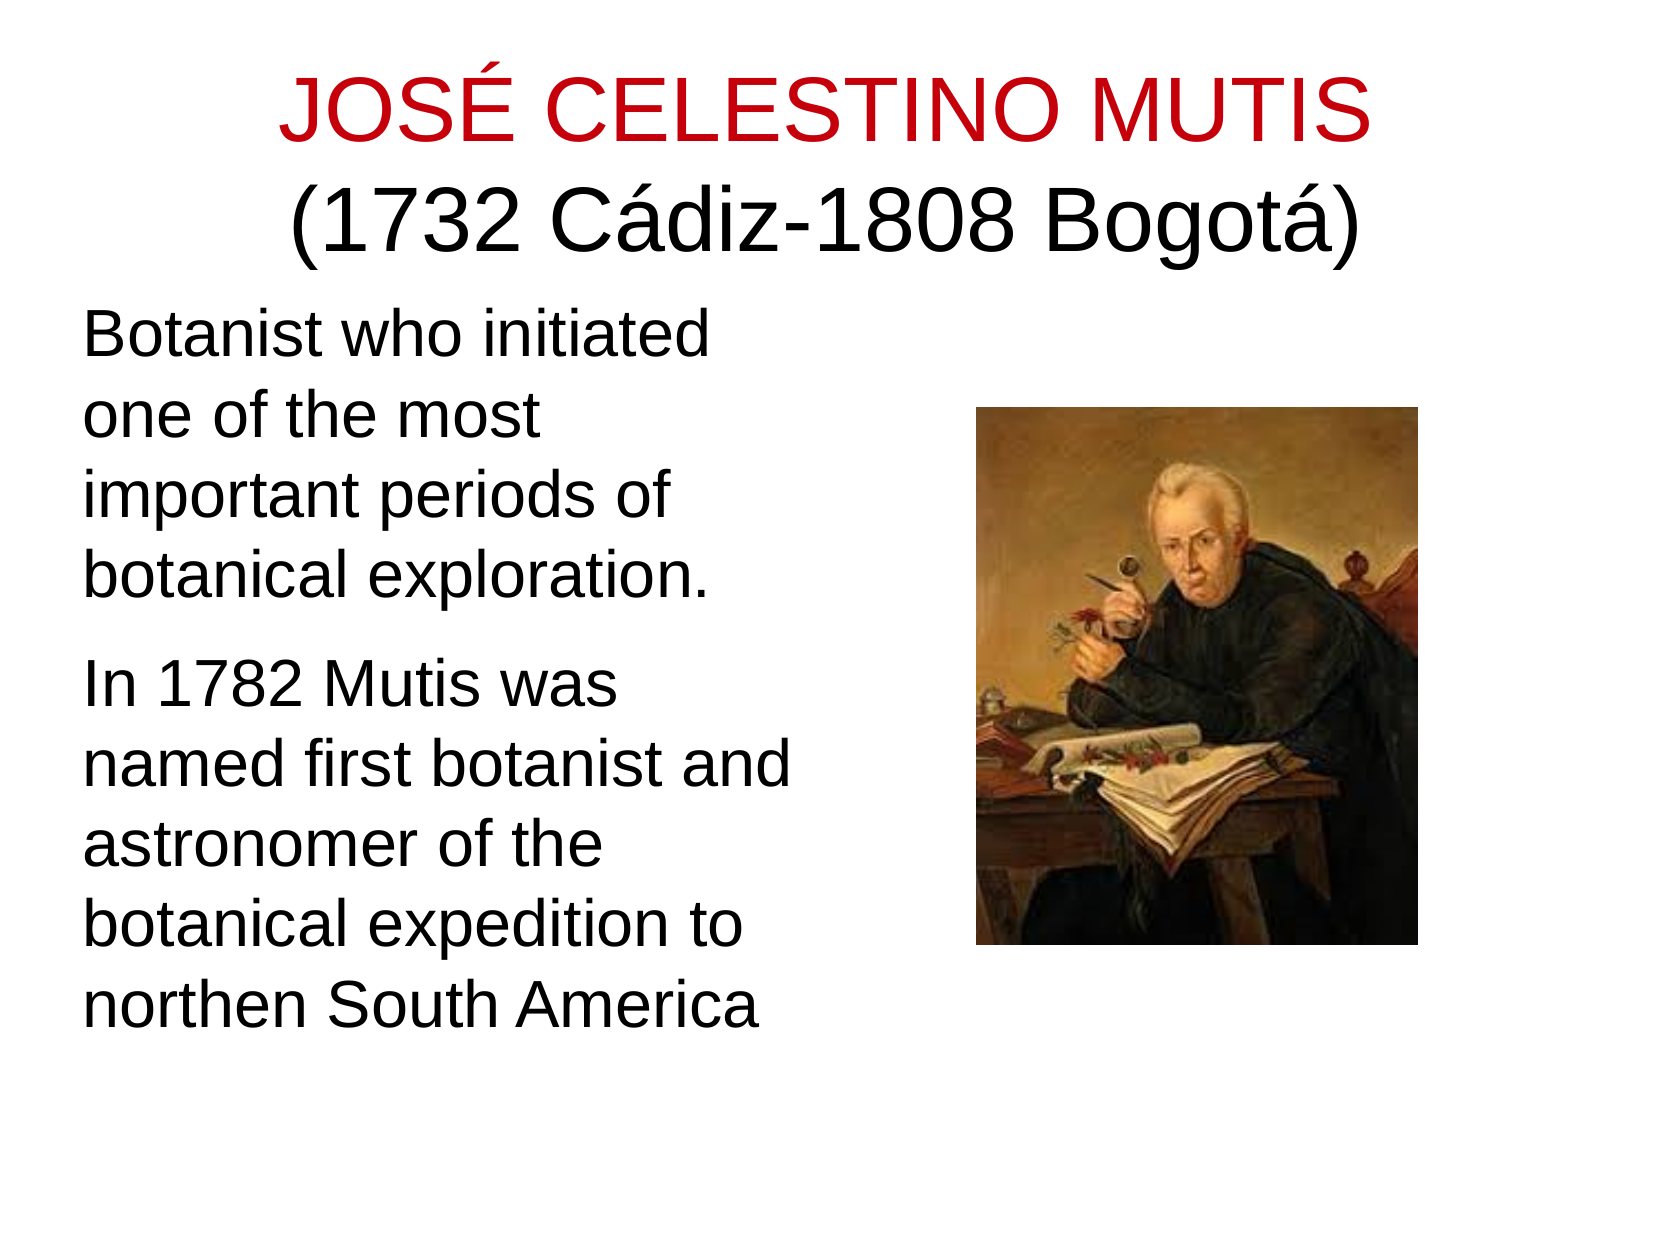

# JOSÉ CELESTINO MUTIS (1732 Cádiz-1808 Bogotá)
Botanist who initiated one of the most important periods of botanical exploration.
In 1782 Mutis was named first botanist and astronomer of the botanical expedition to northen South America